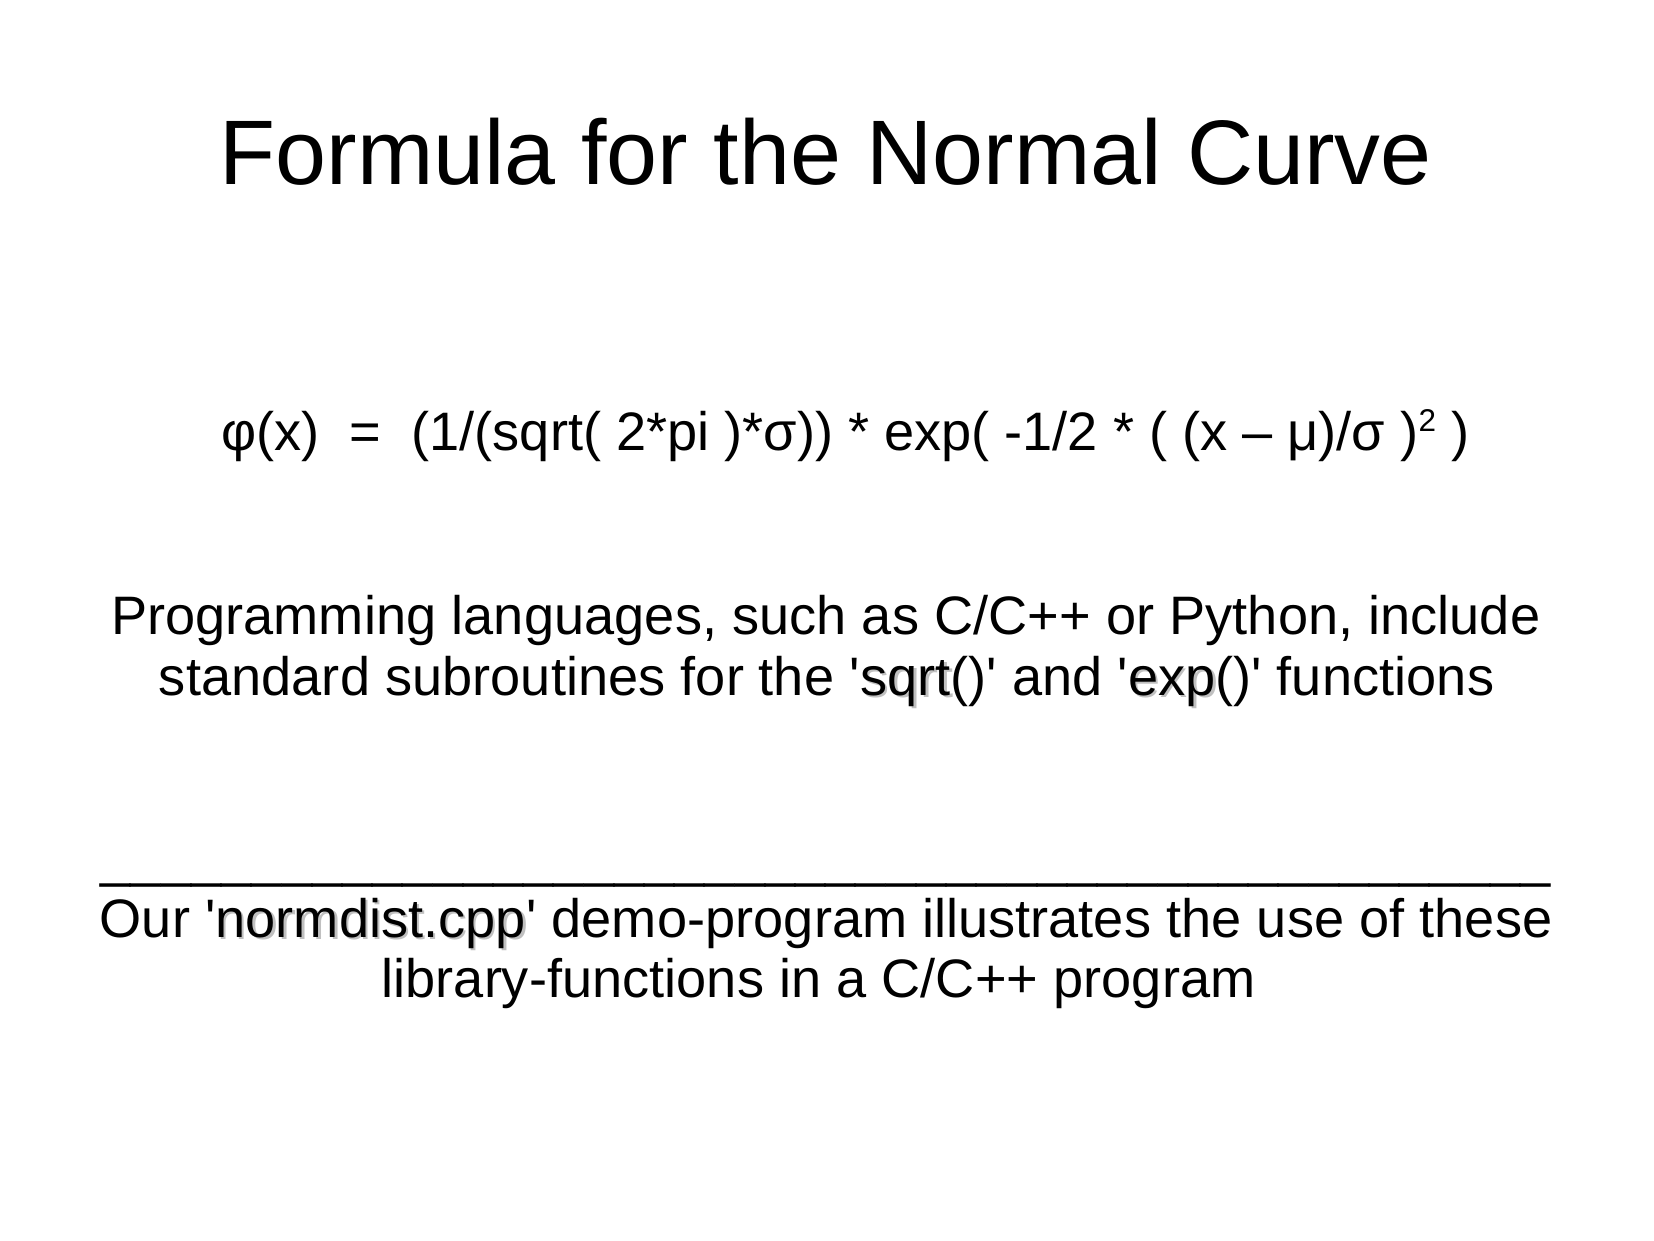

# Formula for the Normal Curve
 φ(x) = (1/(sqrt( 2*pi )*σ)) * exp( -1/2 * ( (x – μ)/σ )2 )
Programming languages, such as C/C++ or Python, include standard subroutines for the 'sqrt()' and 'exp()' functions
________________________________________________
Our 'normdist.cpp' demo-program illustrates the use of these library-functions in a C/C++ program